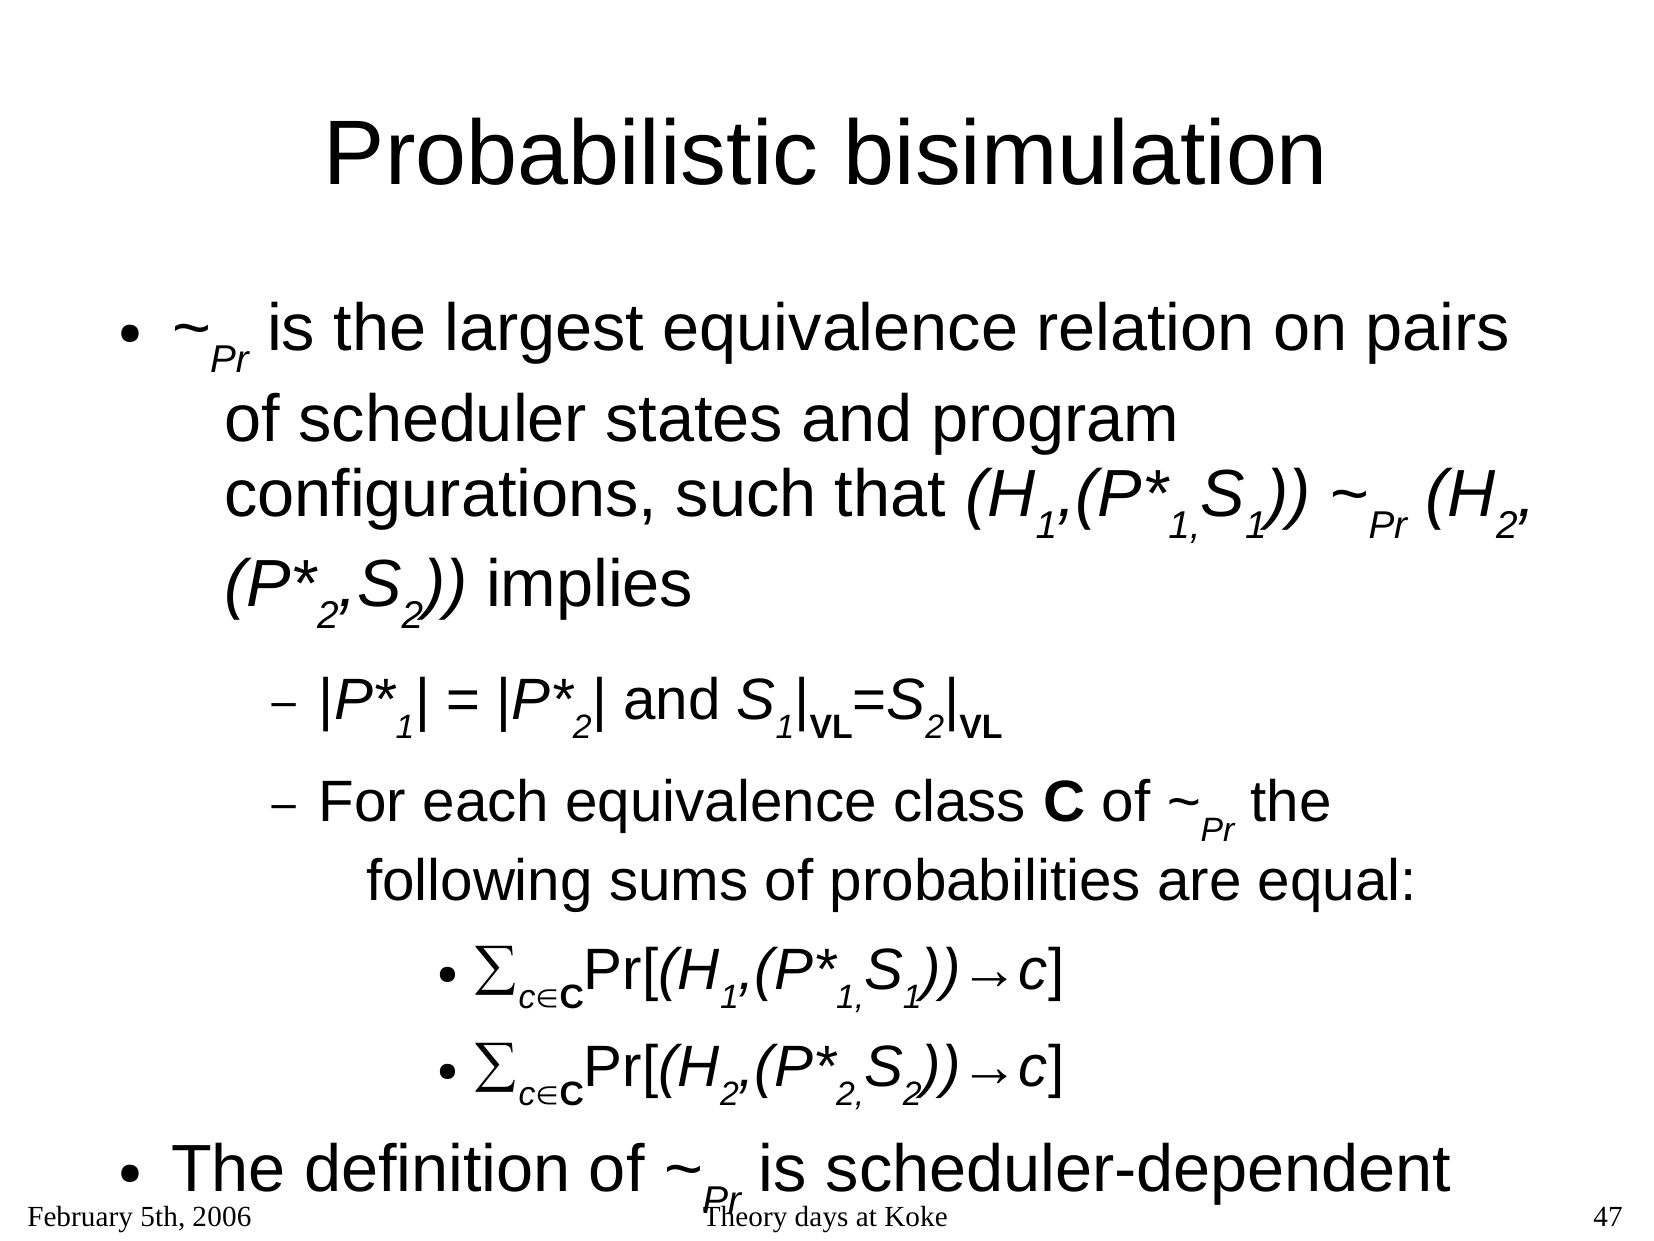

# Probabilistic bisimulation
~Pr is the largest equivalence relation on pairs of scheduler states and program configurations, such that (H1,(P*1,S1)) ~Pr (H2,(P*2,S2)) implies
|P*1| = |P*2| and S1|VL=S2|VL
For each equivalence class C of ~Pr the following sums of probabilities are equal:
∑cCPr[(H1,(P*1,S1))→c]
∑cCPr[(H2,(P*2,S2))→c]
The definition of ~Pr is scheduler-dependent
February 5th, 2006
Theory days at Koke
47